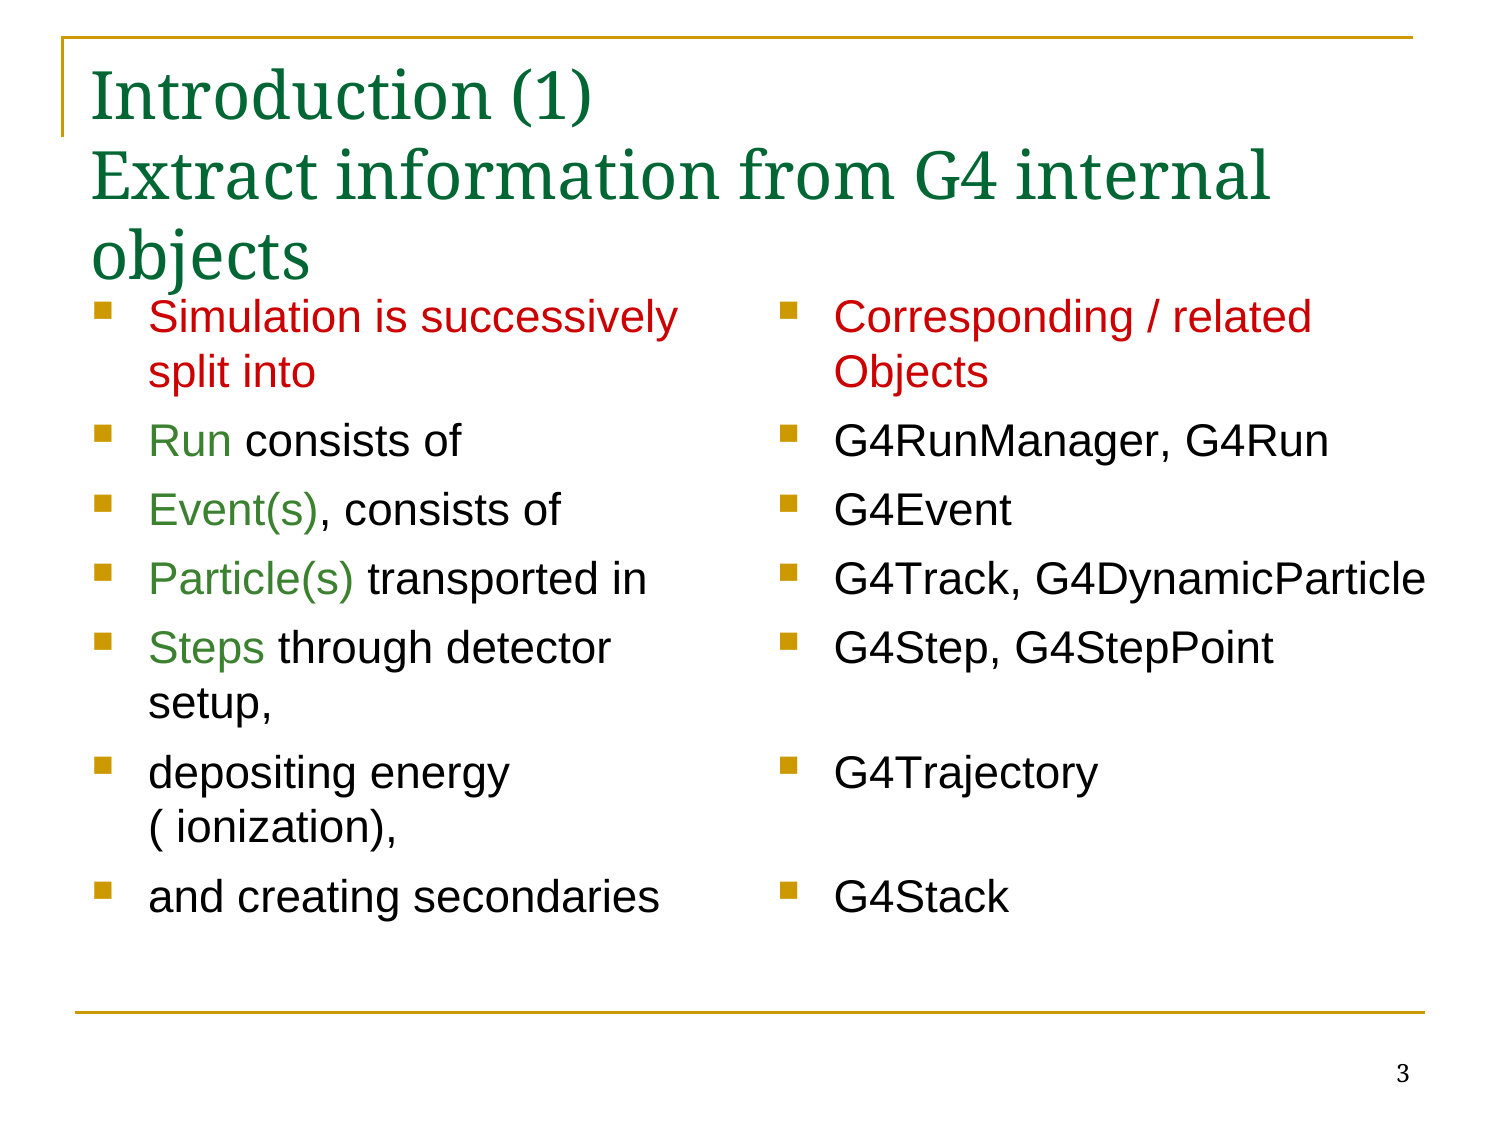

# Introduction (1) Extract information from G4 internal objects
Simulation is successively split into
Run consists of
Event(s), consists of
Particle(s) transported in
Steps through detector setup,
depositing energy ( ionization),
and creating secondaries
Corresponding / related Objects
G4RunManager, G4Run
G4Event
G4Track, G4DynamicParticle
G4Step, G4StepPoint
G4Trajectory
G4Stack